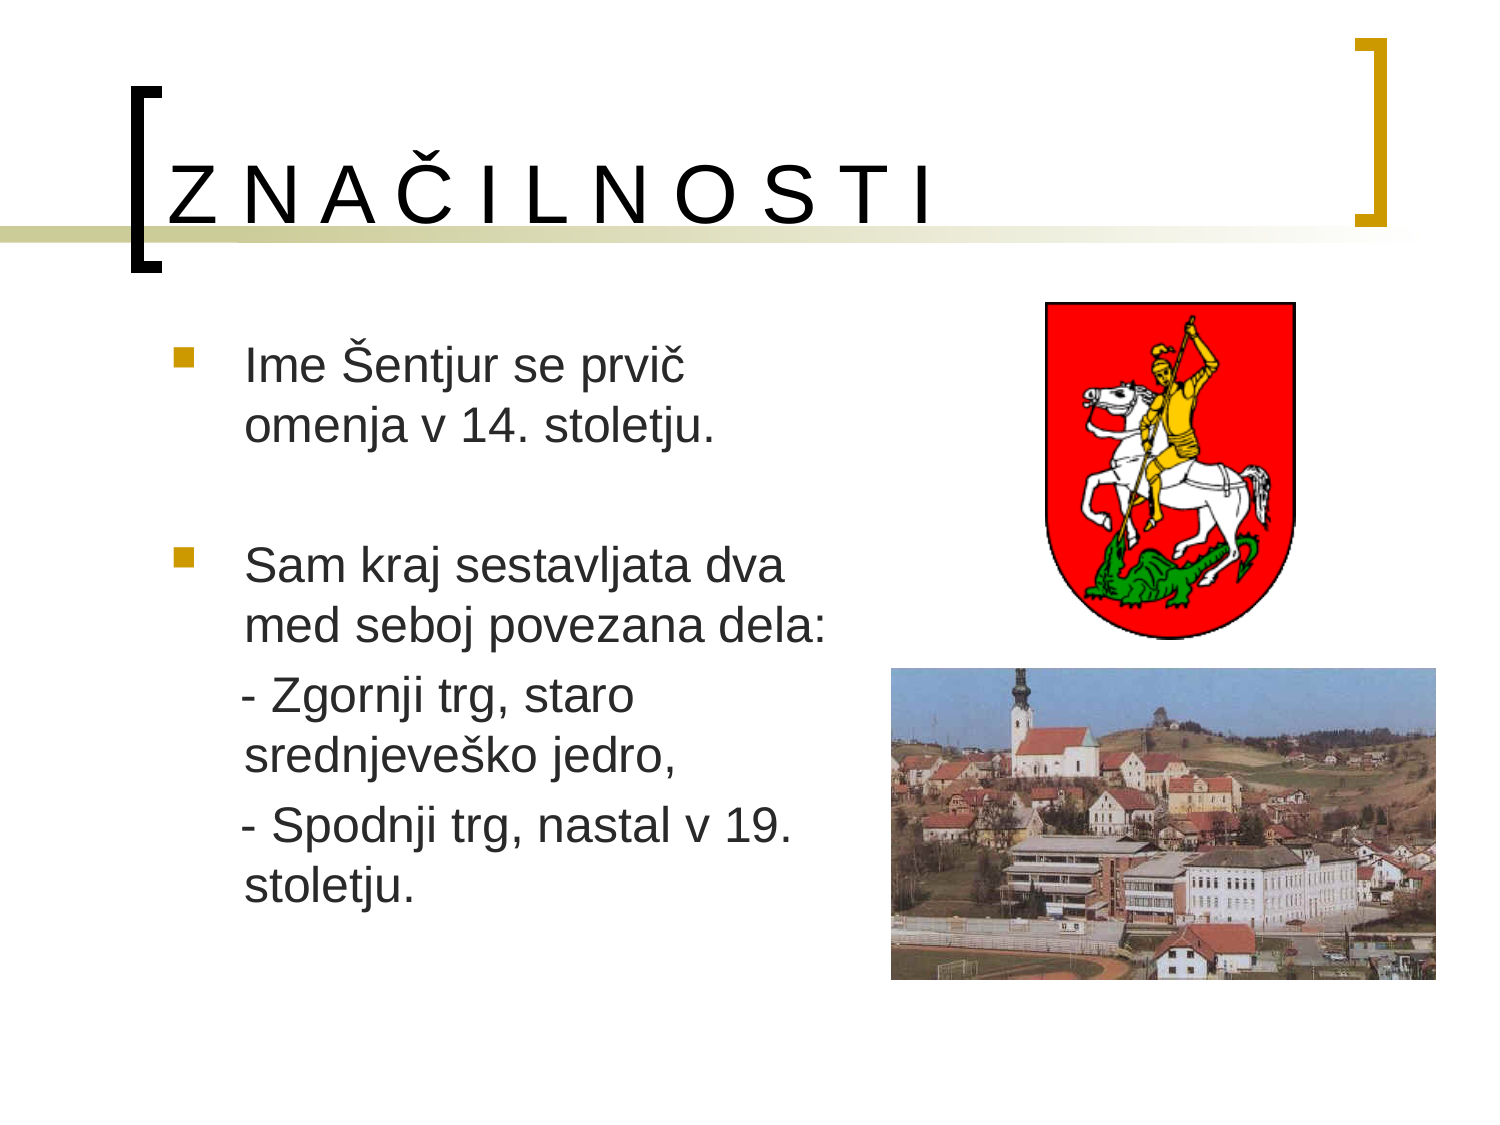

# Z N A Č I L N O S T I
Ime Šentjur se prvič omenja v 14. stoletju.
Sam kraj sestavljata dva med seboj povezana dela:
 - Zgornji trg, staro srednjeveško jedro,
 - Spodnji trg, nastal v 19. stoletju.